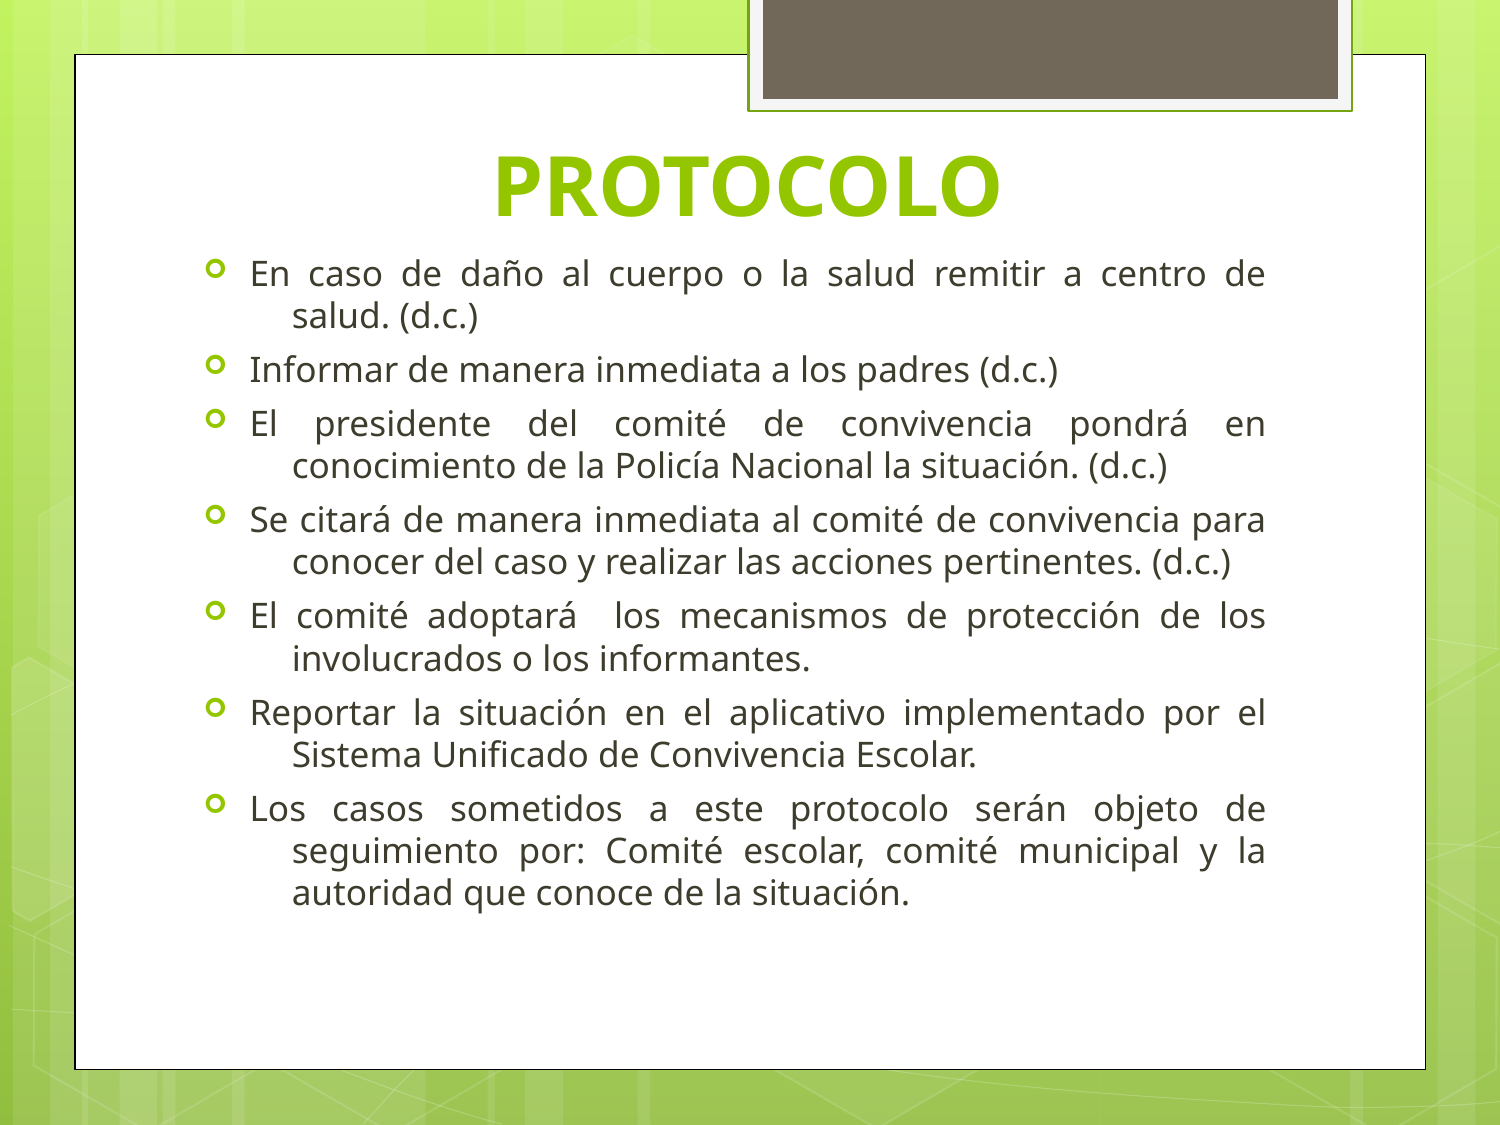

# PROTOCOLO
En caso de daño al cuerpo o la salud remitir a centro de salud. (d.c.)
Informar de manera inmediata a los padres (d.c.)
El presidente del comité de convivencia pondrá en conocimiento de la Policía Nacional la situación. (d.c.)
Se citará de manera inmediata al comité de convivencia para conocer del caso y realizar las acciones pertinentes. (d.c.)
El comité adoptará los mecanismos de protección de los involucrados o los informantes.
Reportar la situación en el aplicativo implementado por el Sistema Unificado de Convivencia Escolar.
Los casos sometidos a este protocolo serán objeto de seguimiento por: Comité escolar, comité municipal y la autoridad que conoce de la situación.